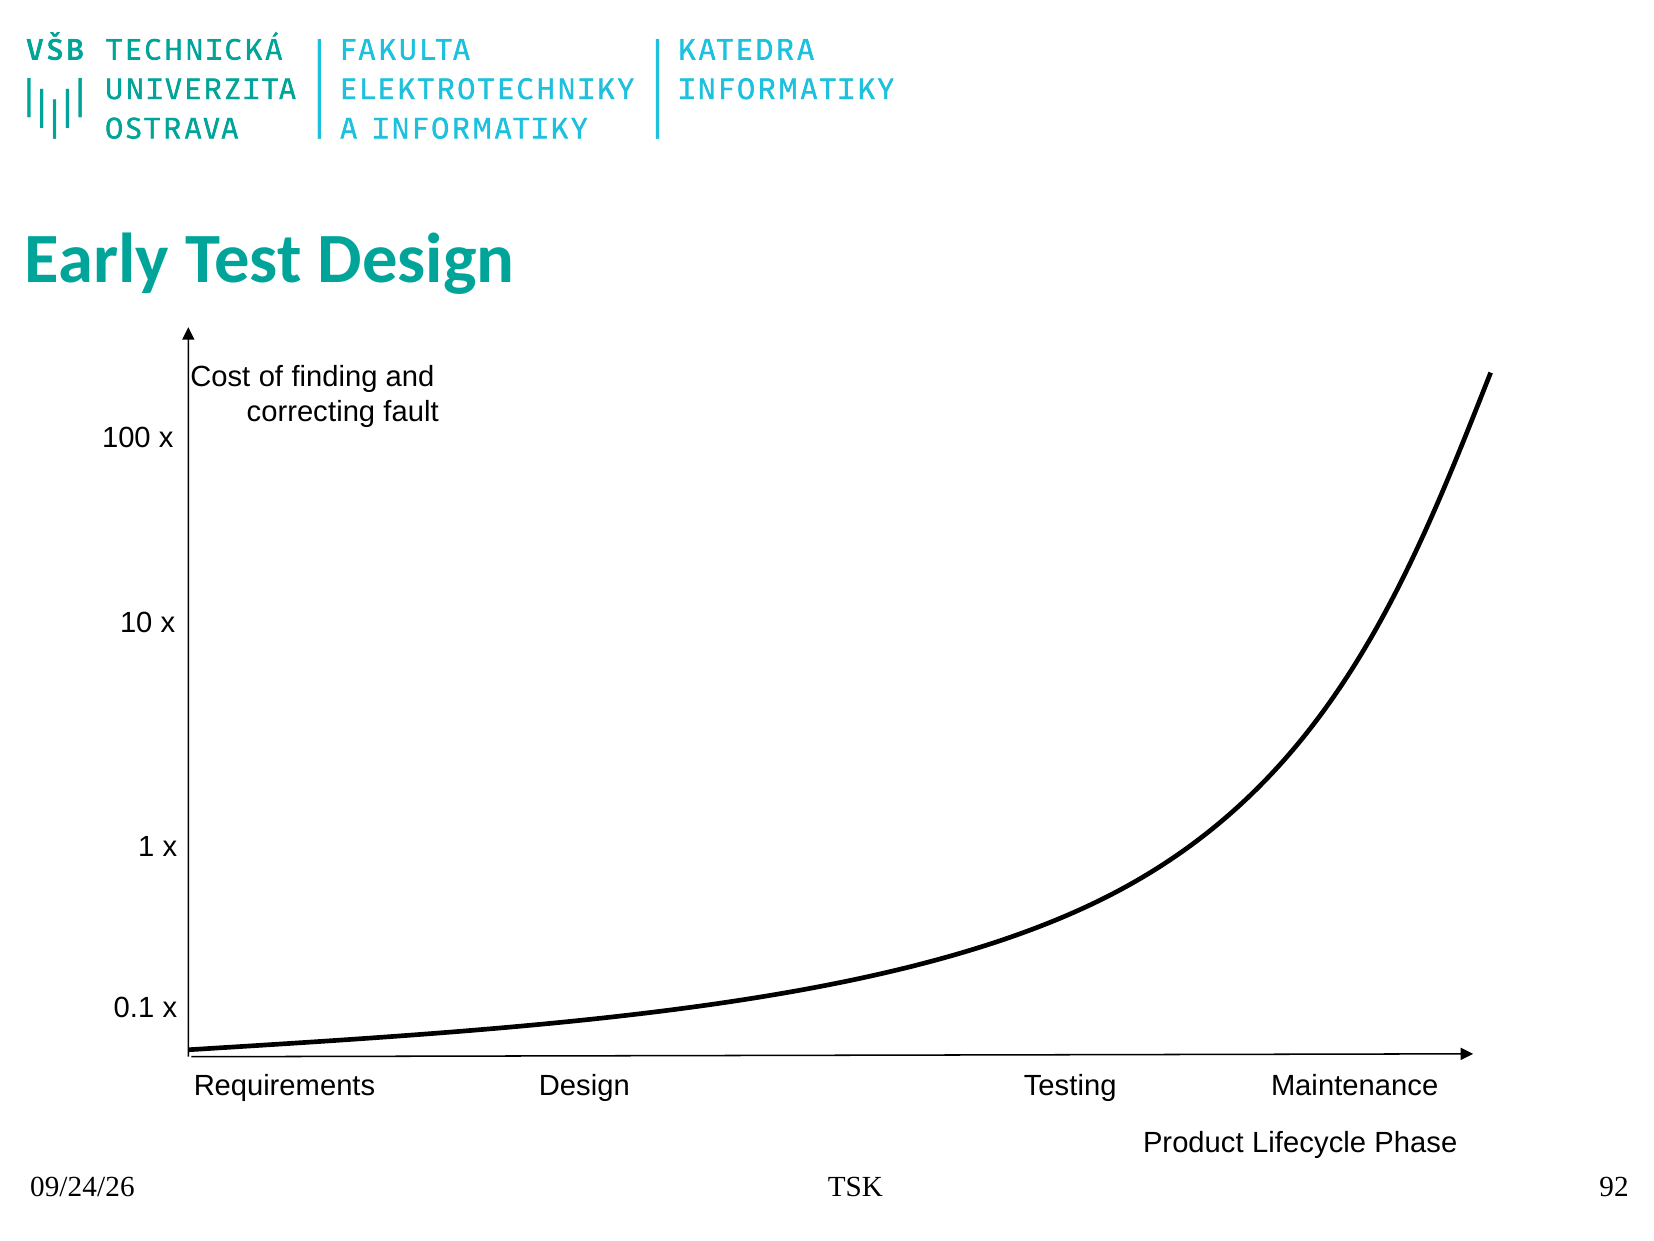

# Early Test Design
Cost of finding and correcting fault
100 x
10 x
1 x
0.1 x
Requirements
Design
Testing
Maintenance
Product Lifecycle Phase
TSK
92